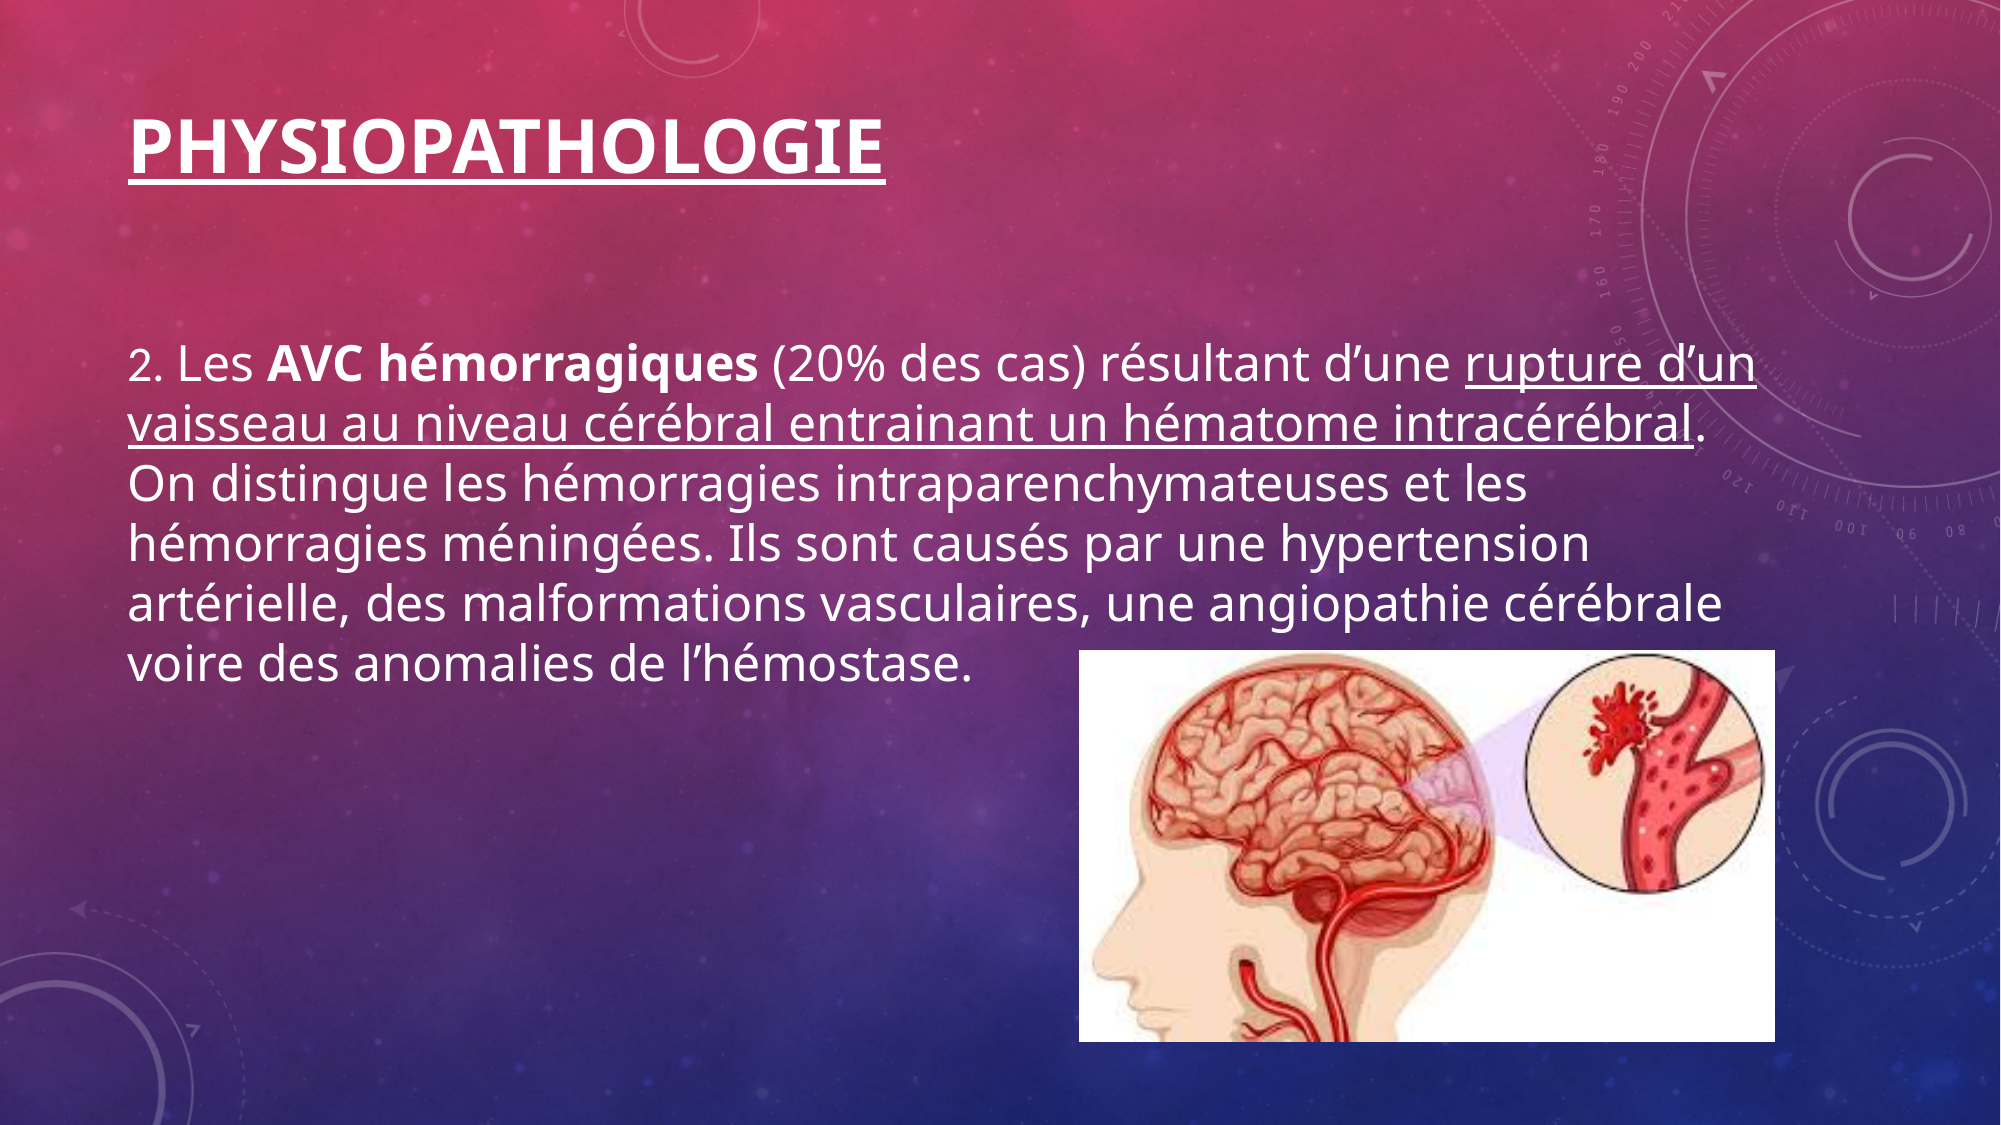

# Physiopathologie
2. Les AVC hémorragiques (20% des cas) résultant d’une rupture d’un vaisseau au niveau cérébral entrainant un hématome intracérébral. On distingue les hémorragies intraparenchymateuses et les hémorragies méningées. Ils sont causés par une hypertension artérielle, des malformations vasculaires, une angiopathie cérébrale voire des anomalies de l’hémostase.